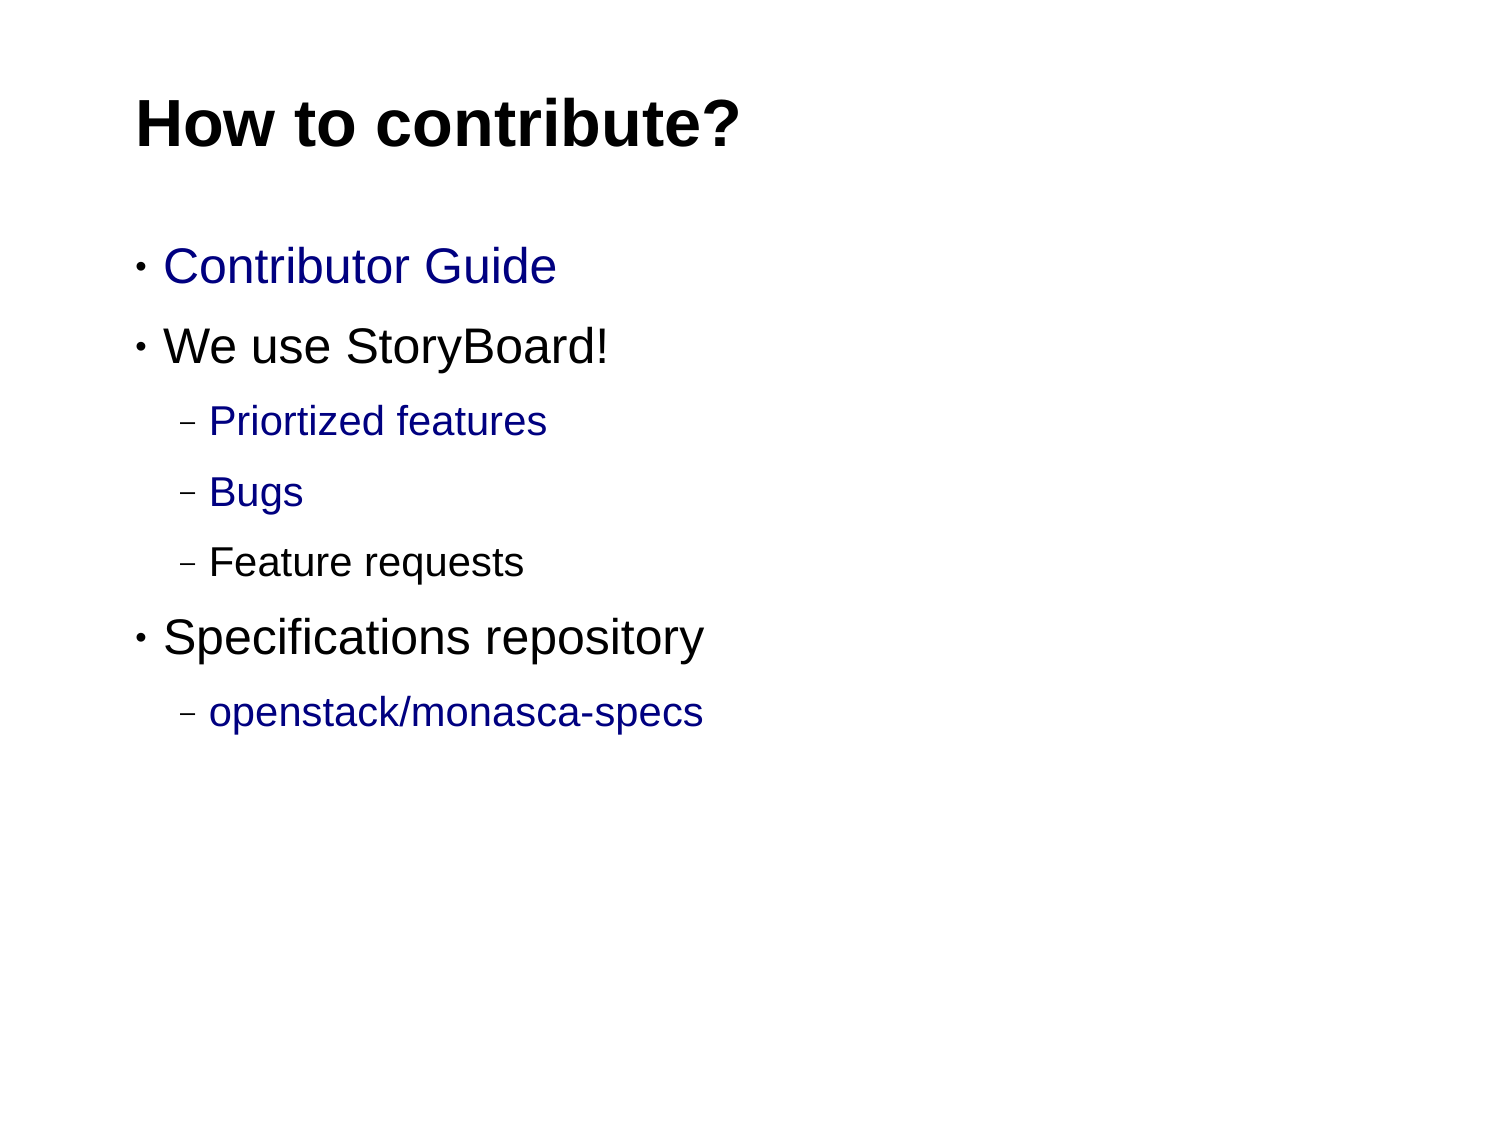

# How to contribute?
Contributor Guide
We use StoryBoard!
Priortized features
Bugs
Feature requests
Specifications repository
openstack/monasca-specs